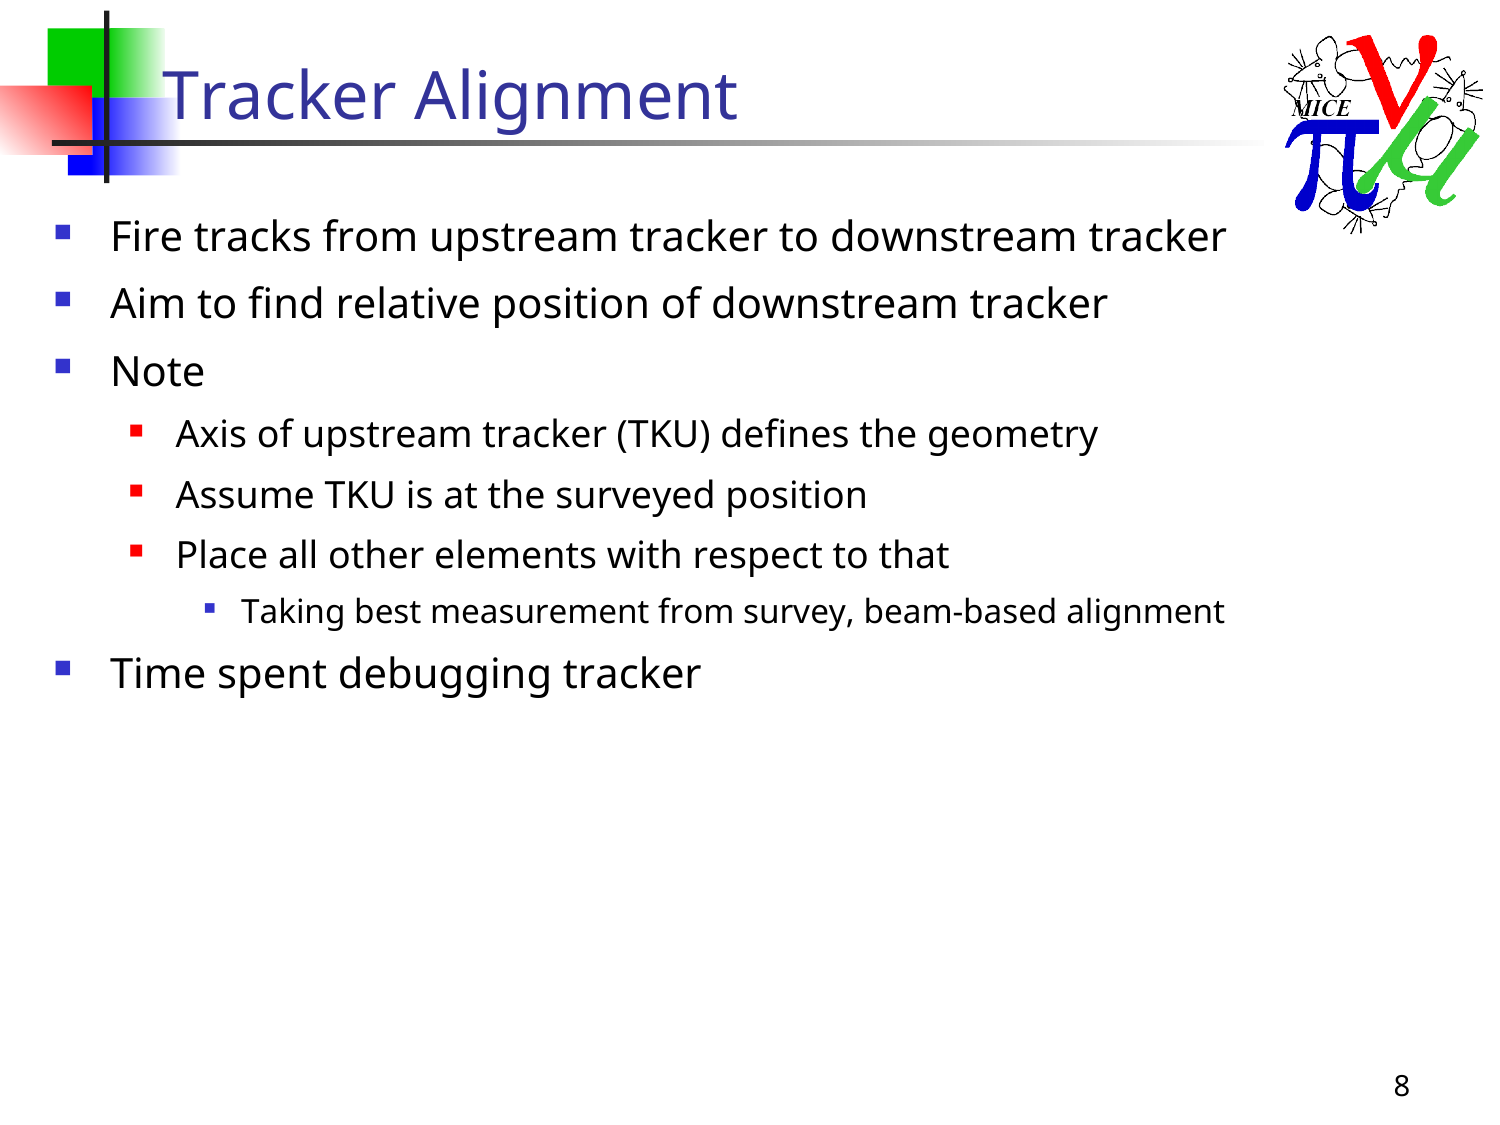

# Tracker Alignment
Fire tracks from upstream tracker to downstream tracker
Aim to find relative position of downstream tracker
Note
Axis of upstream tracker (TKU) defines the geometry
Assume TKU is at the surveyed position
Place all other elements with respect to that
Taking best measurement from survey, beam-based alignment
Time spent debugging tracker
8